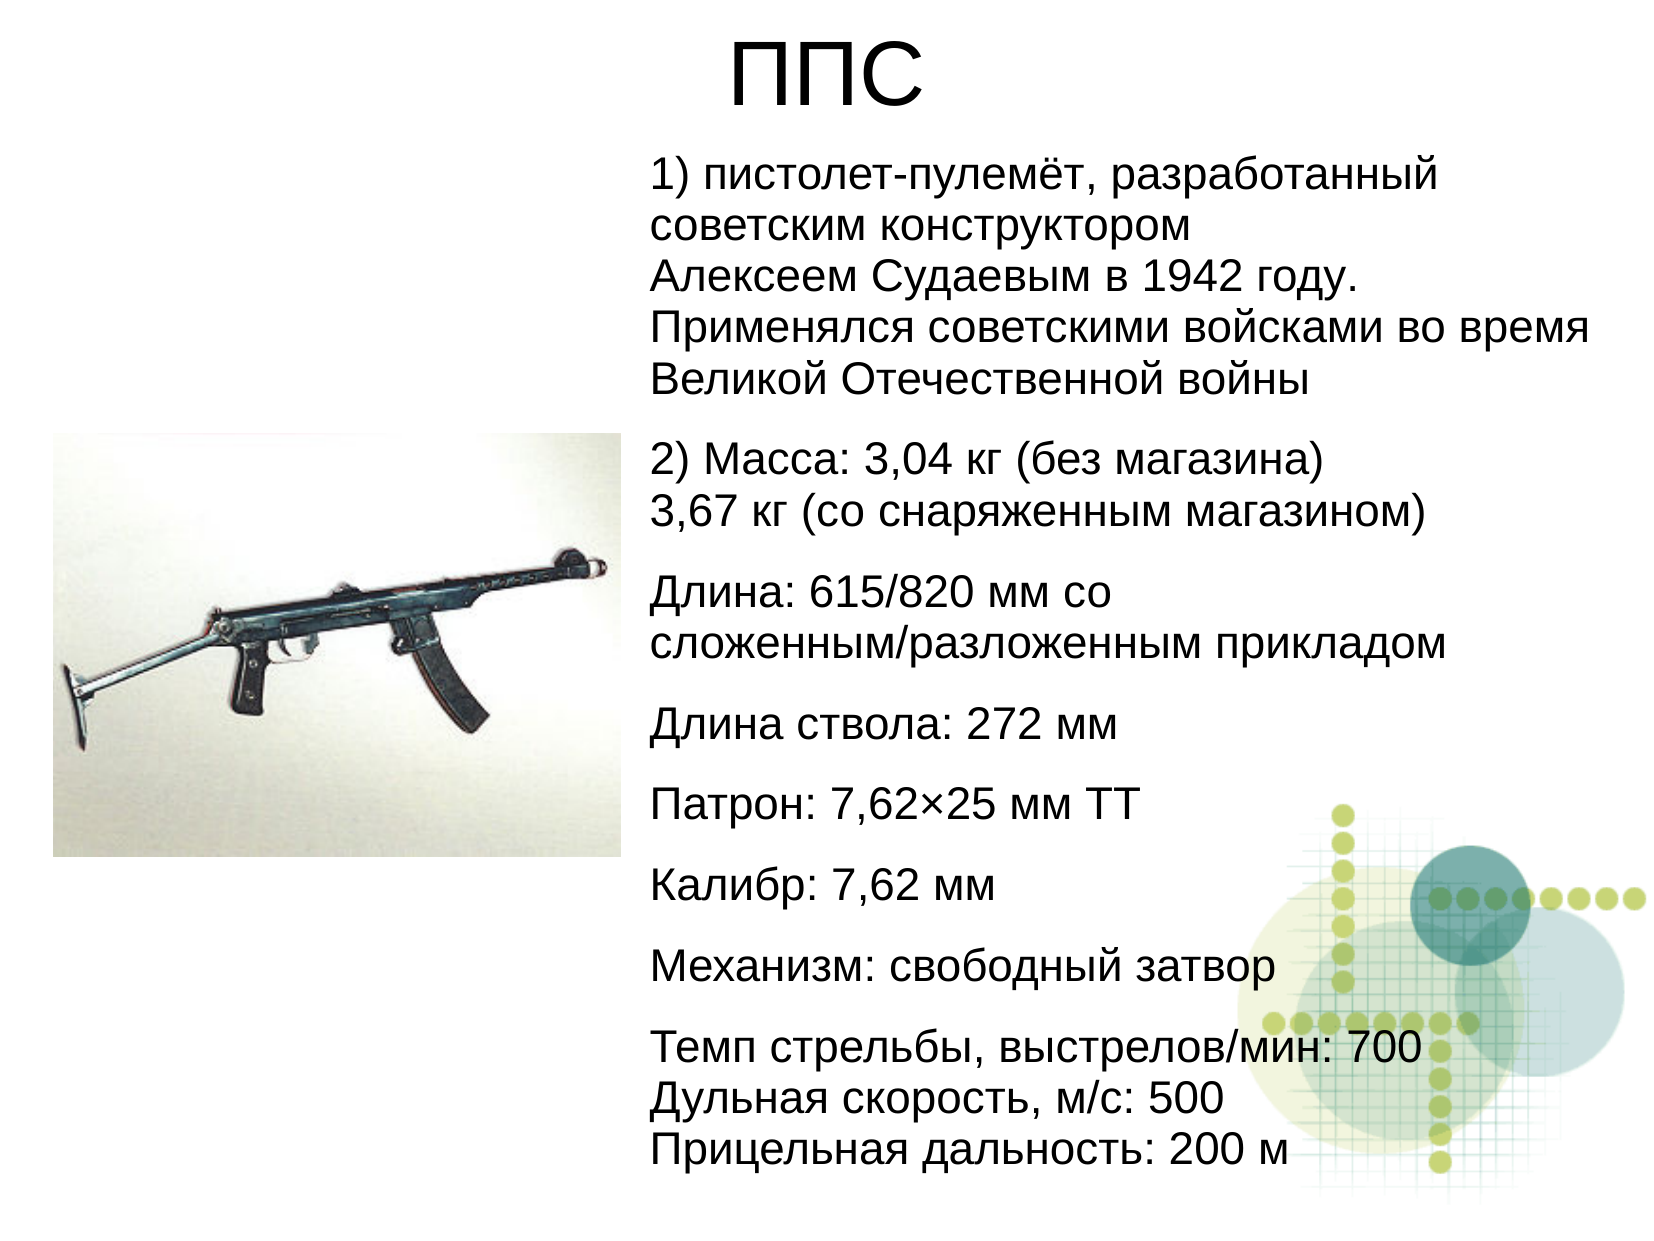

# ППС
1) пистолет-пулемёт, разработанный советским конструктором Алексеем Судаевым в 1942 году. Применялся советскими войсками во время Великой Отечественной войны
2) Масса: 3,04 кг (без магазина)
3,67 кг (со снаряженным магазином)
Длина: 615/820 мм со сложенным/разложенным прикладом
Длина ствола: 272 мм
Патрон: 7,62×25 мм ТТ
Калибр: 7,62 мм
Механизм: свободный затвор
Темп стрельбы, выстрелов/мин: 700 Дульная скорость, м/с: 500 Прицельная дальность: 200 м